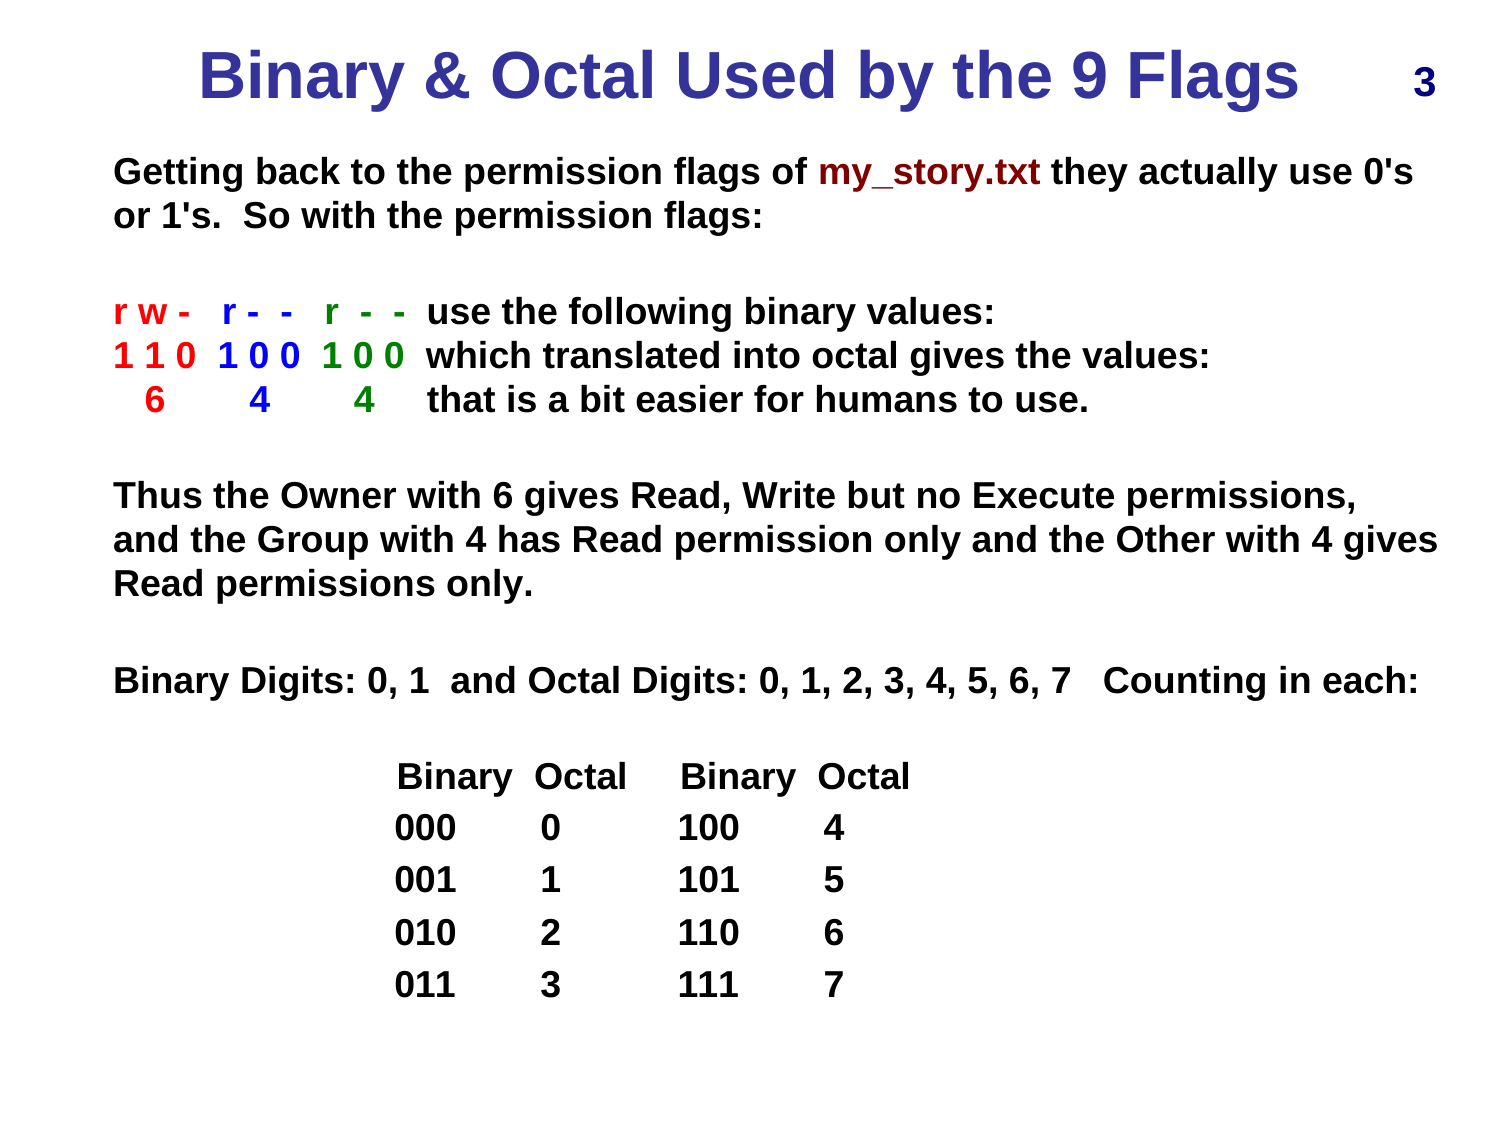

# Binary & Octal Used by the 9 Flags
3
Getting back to the permission flags of my_story.txt they actually use 0's
or 1's. So with the permission flags:
r w - r - - r - - use the following binary values:
1 1 0 1 0 0 1 0 0 which translated into octal gives the values:
 6 4 4 that is a bit easier for humans to use.
Thus the Owner with 6 gives Read, Write but no Execute permissions,
and the Group with 4 has Read permission only and the Other with 4 gives
Read permissions only.
Binary Digits: 0, 1 and Octal Digits: 0, 1, 2, 3, 4, 5, 6, 7 Counting in each:
 Binary Octal Binary Octal
000 0	 100 4
001 1	 101 5
010 2	 110 6
011 3	 111 7